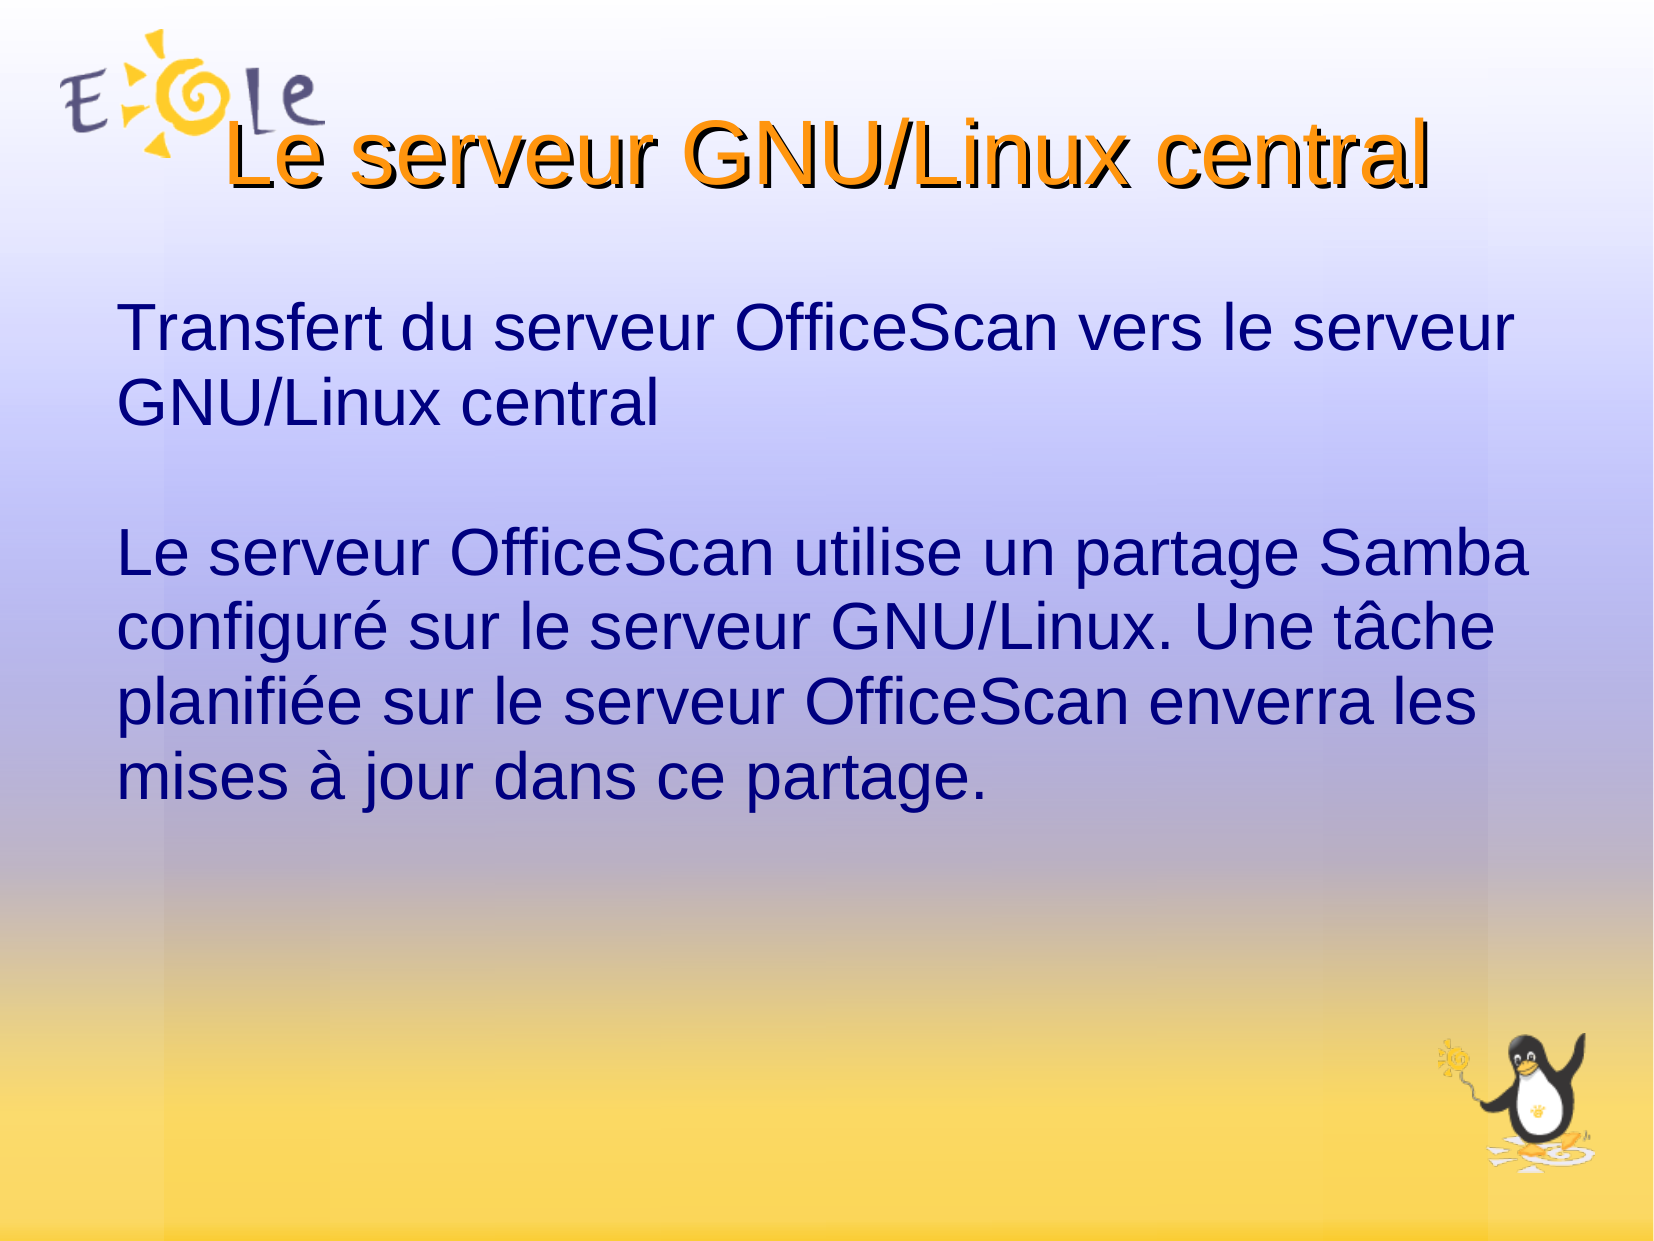

# Le serveur GNU/Linux central
Transfert du serveur OfficeScan vers le serveur GNU/Linux central
Le serveur OfficeScan utilise un partage Samba configuré sur le serveur GNU/Linux. Une tâche planifiée sur le serveur OfficeScan enverra les mises à jour dans ce partage.